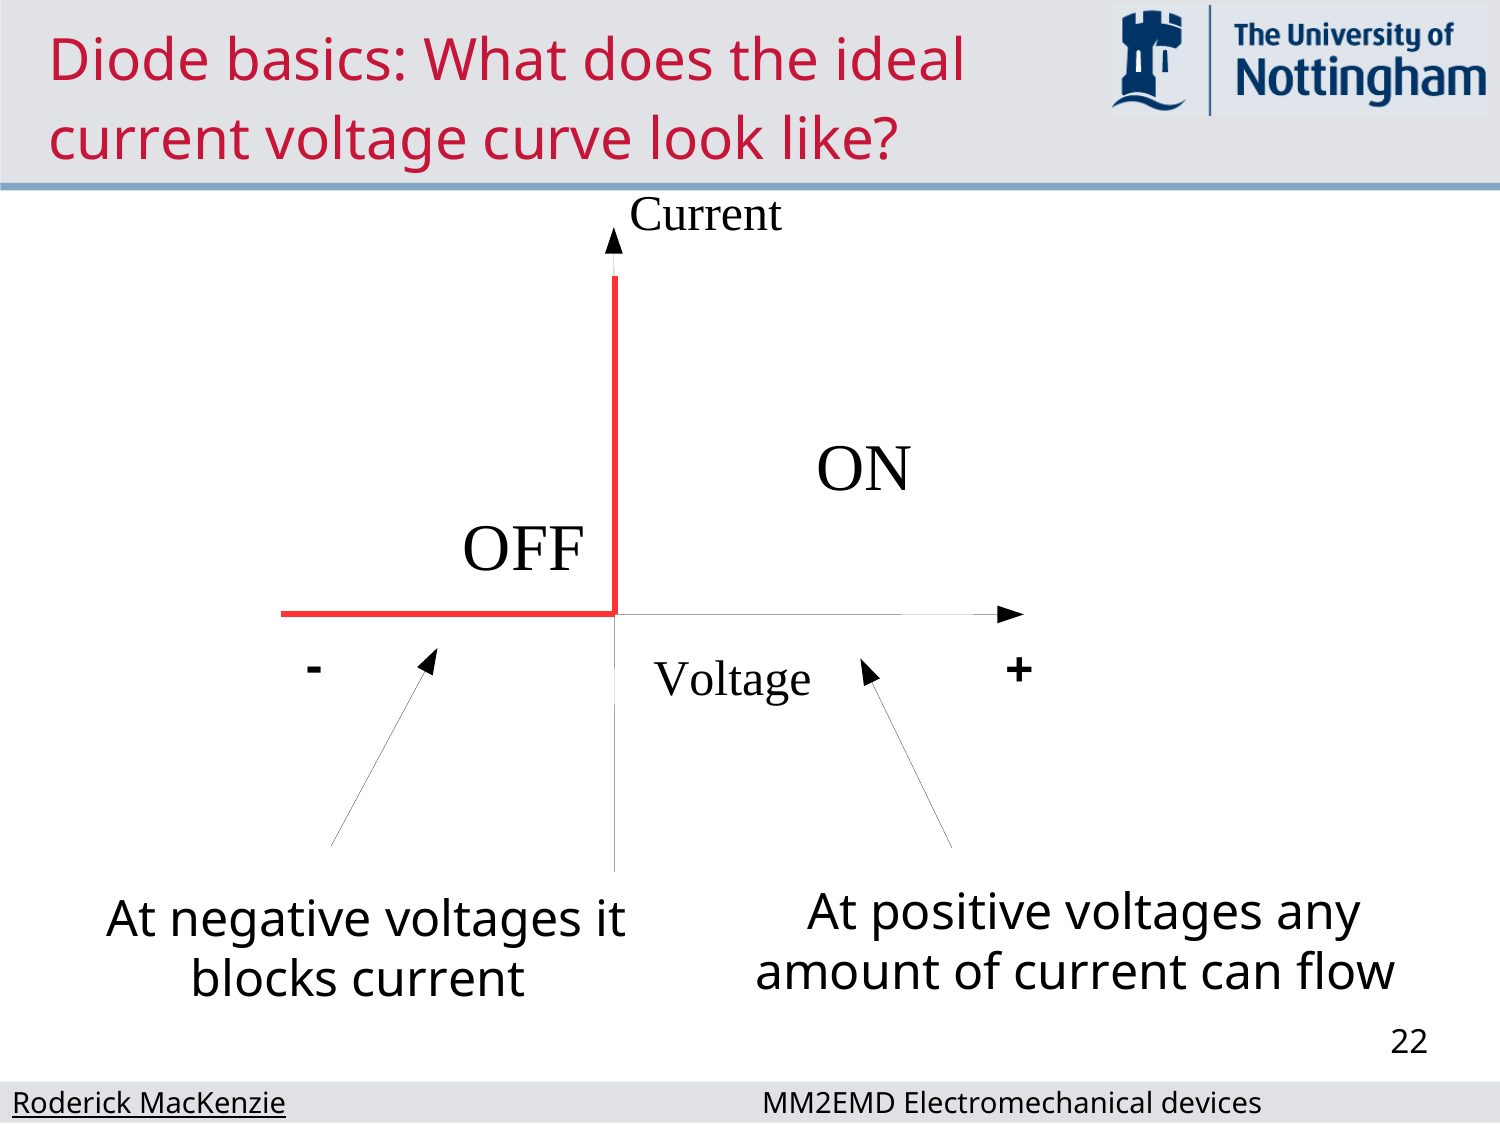

# Diode basics: What does the ideal current voltage curve look like?
Current
ON
OFF
-
+
Voltage
At positive voltages any amount of current can flow
At negative voltages it blocks current